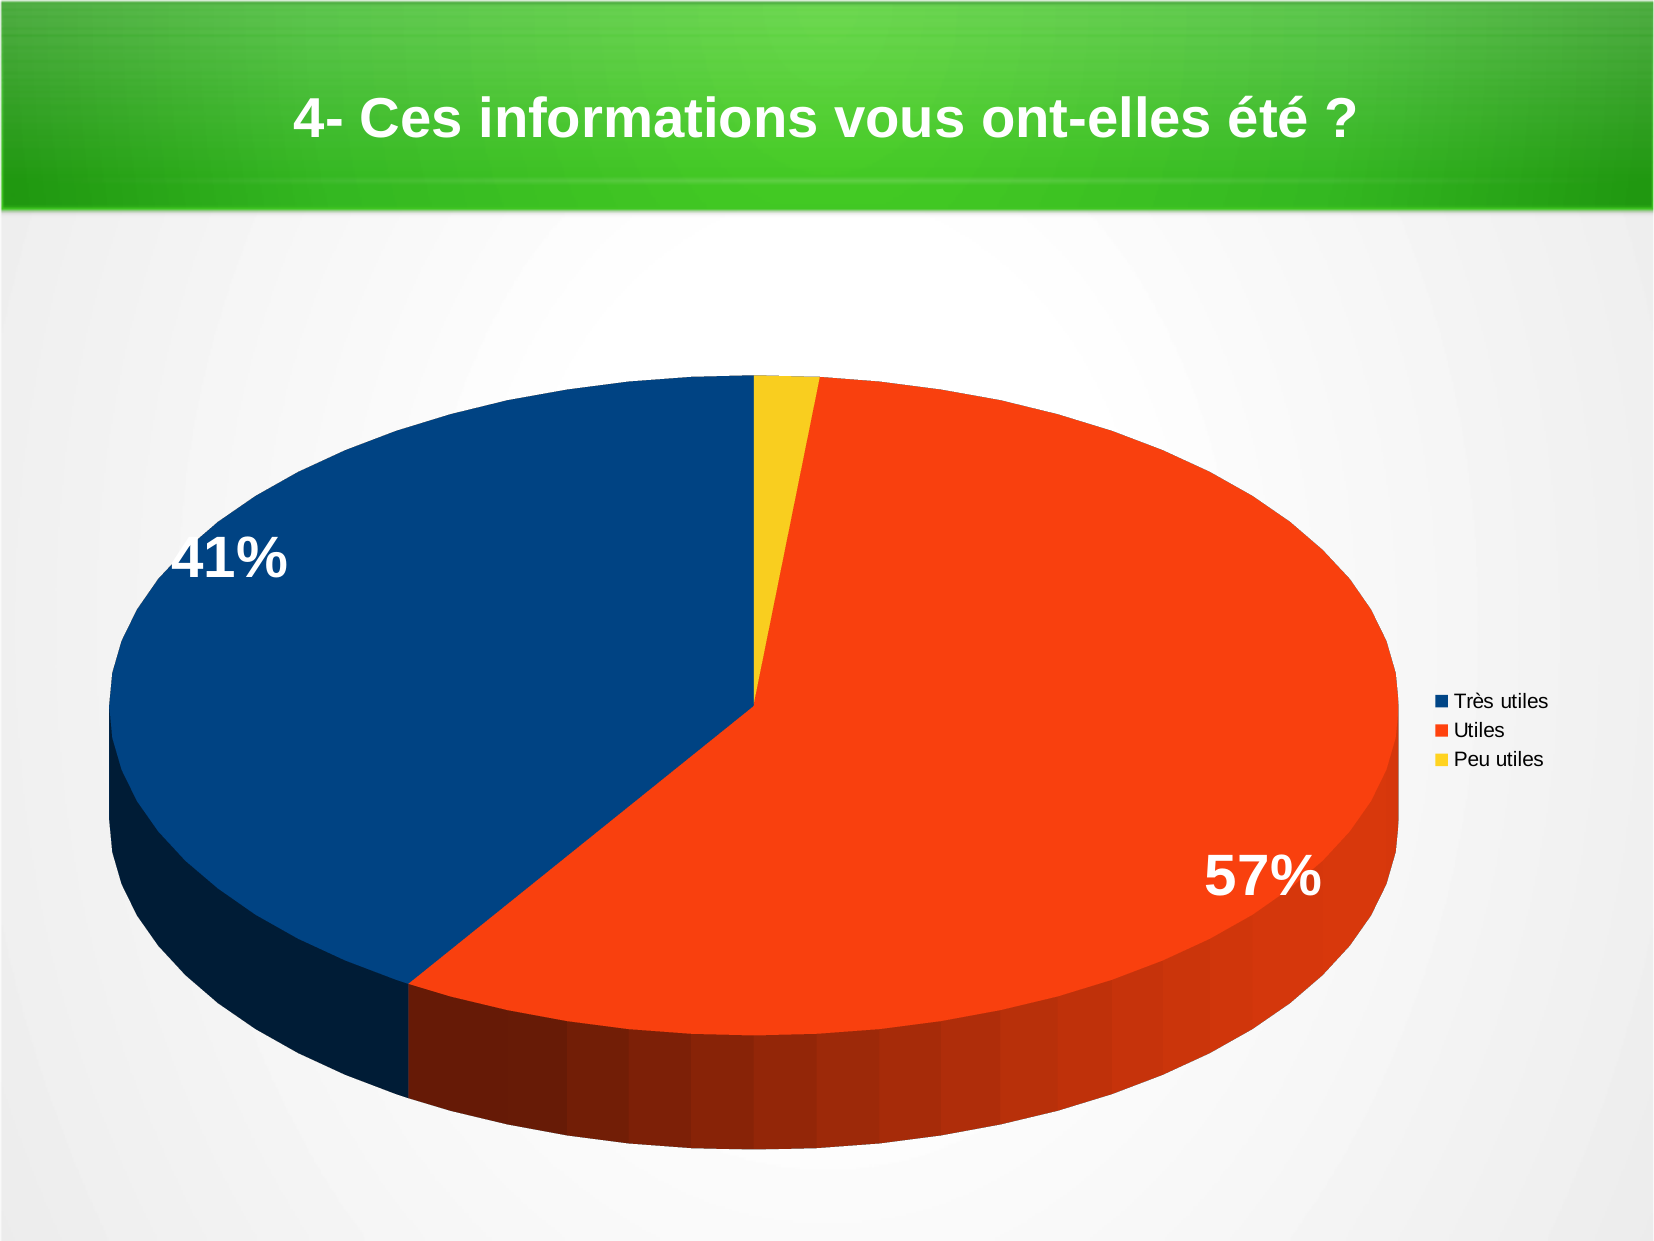

# 4- Ces informations vous ont-elles été ?
[unsupported chart]